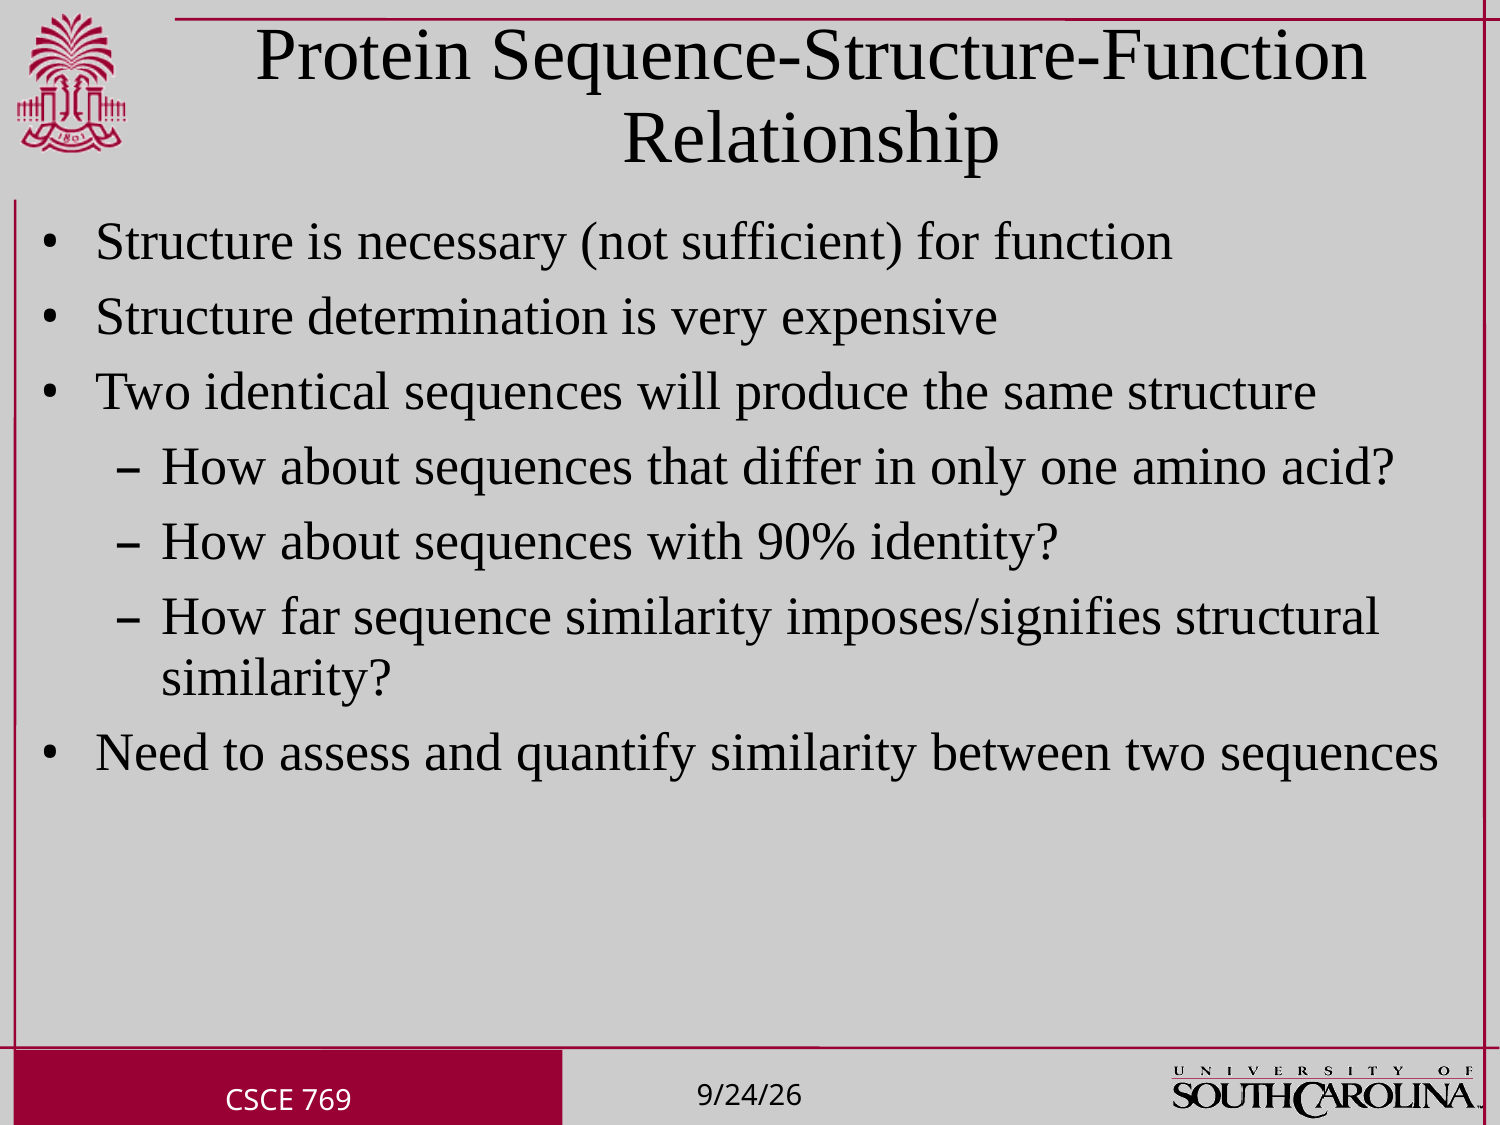

# Protein Sequence-Structure-Function Relationship
Structure is necessary (not sufficient) for function
Structure determination is very expensive
Two identical sequences will produce the same structure
How about sequences that differ in only one amino acid?
How about sequences with 90% identity?
How far sequence similarity imposes/signifies structural similarity?
Need to assess and quantify similarity between two sequences